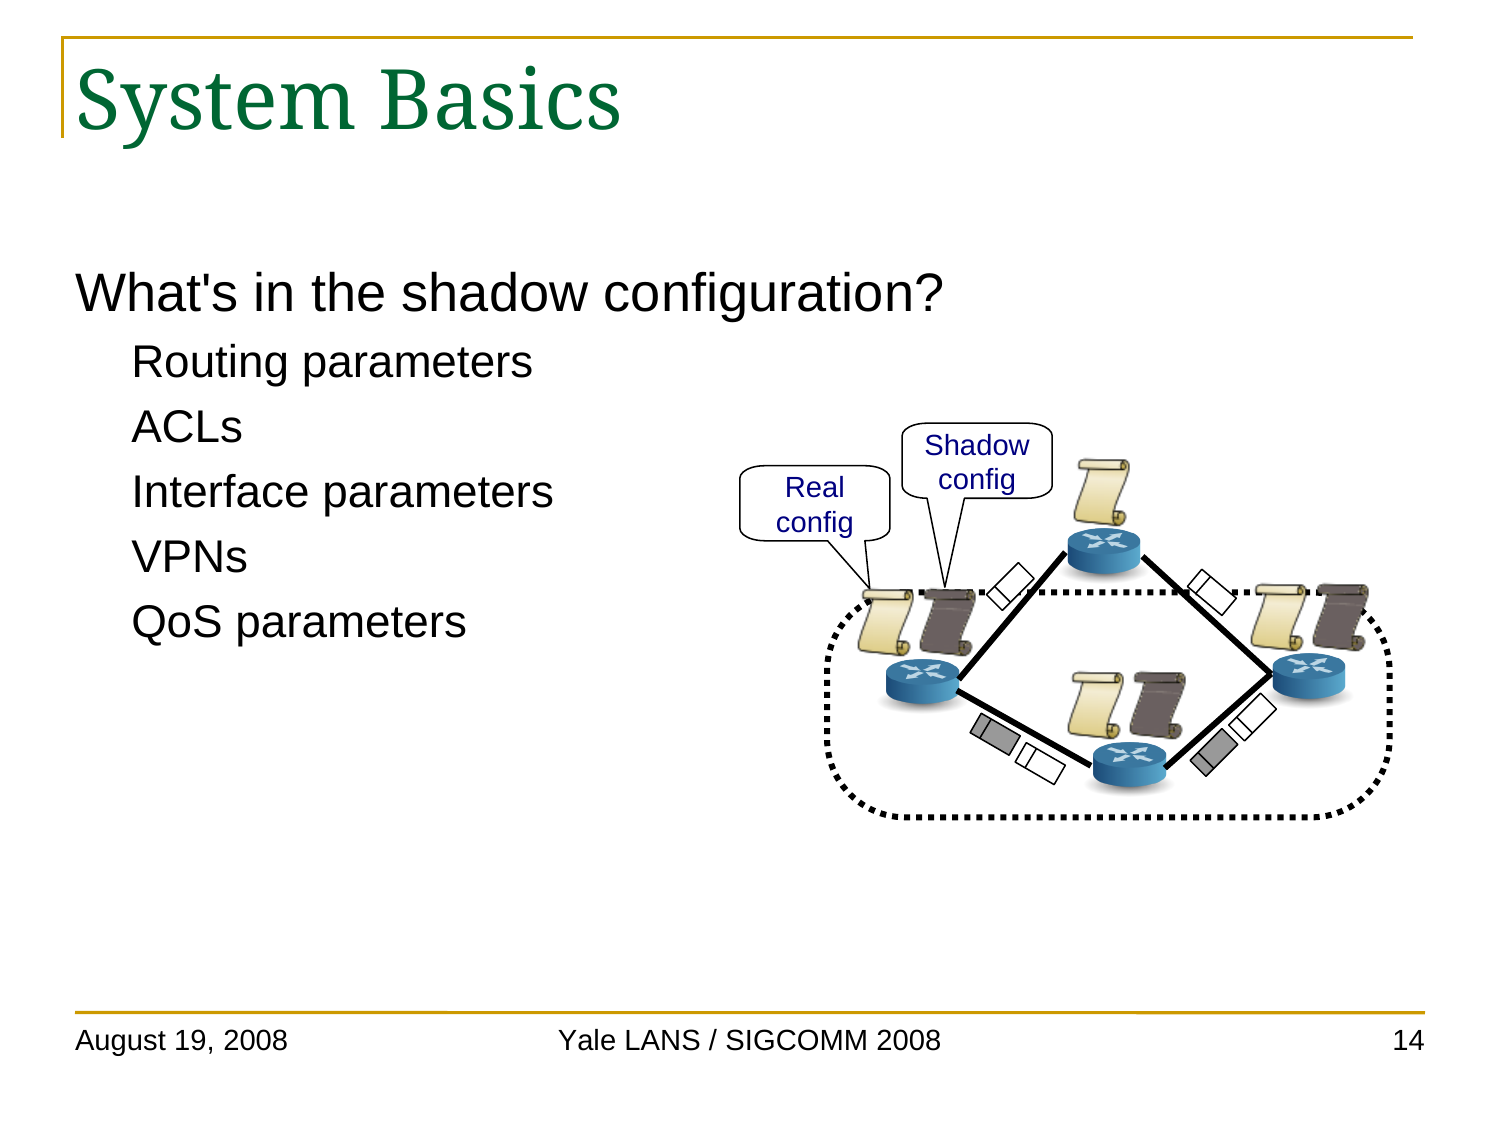

System Basics
# What's in the shadow configuration?
Routing parameters
ACLs
Interface parameters
VPNs
QoS parameters
Shadow
config
Real
config
August 19, 2008
Yale LANS / SIGCOMM 2008
14